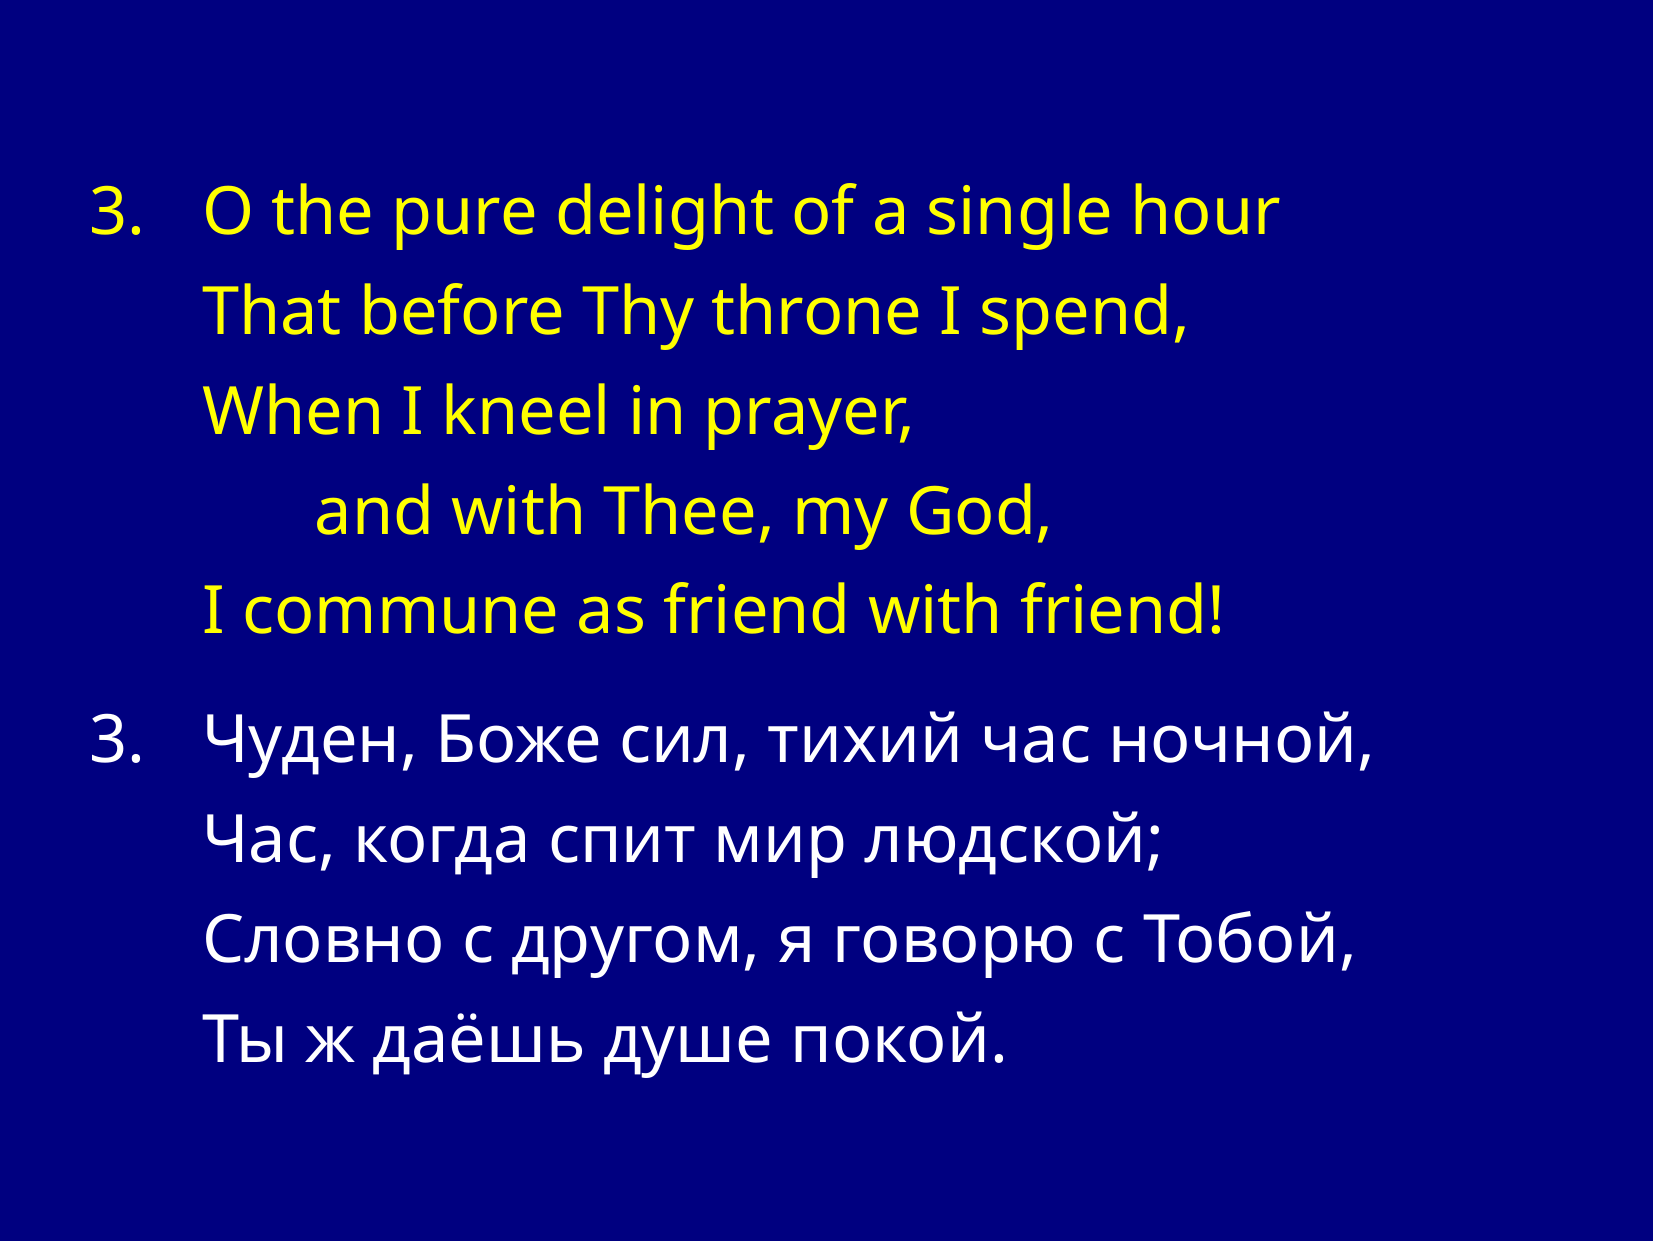

3.	O the pure delight of a single hour
	That before Thy throne I spend,
	When I kneel in prayer,
		and with Thee, my God,
	I commune as friend with friend!
3.	Чуден, Боже сил, тихий час ночной,
	Час, когда спит мир людской;
	Словно с другом, я говорю с Тобой,
	Ты ж даёшь душе покой.